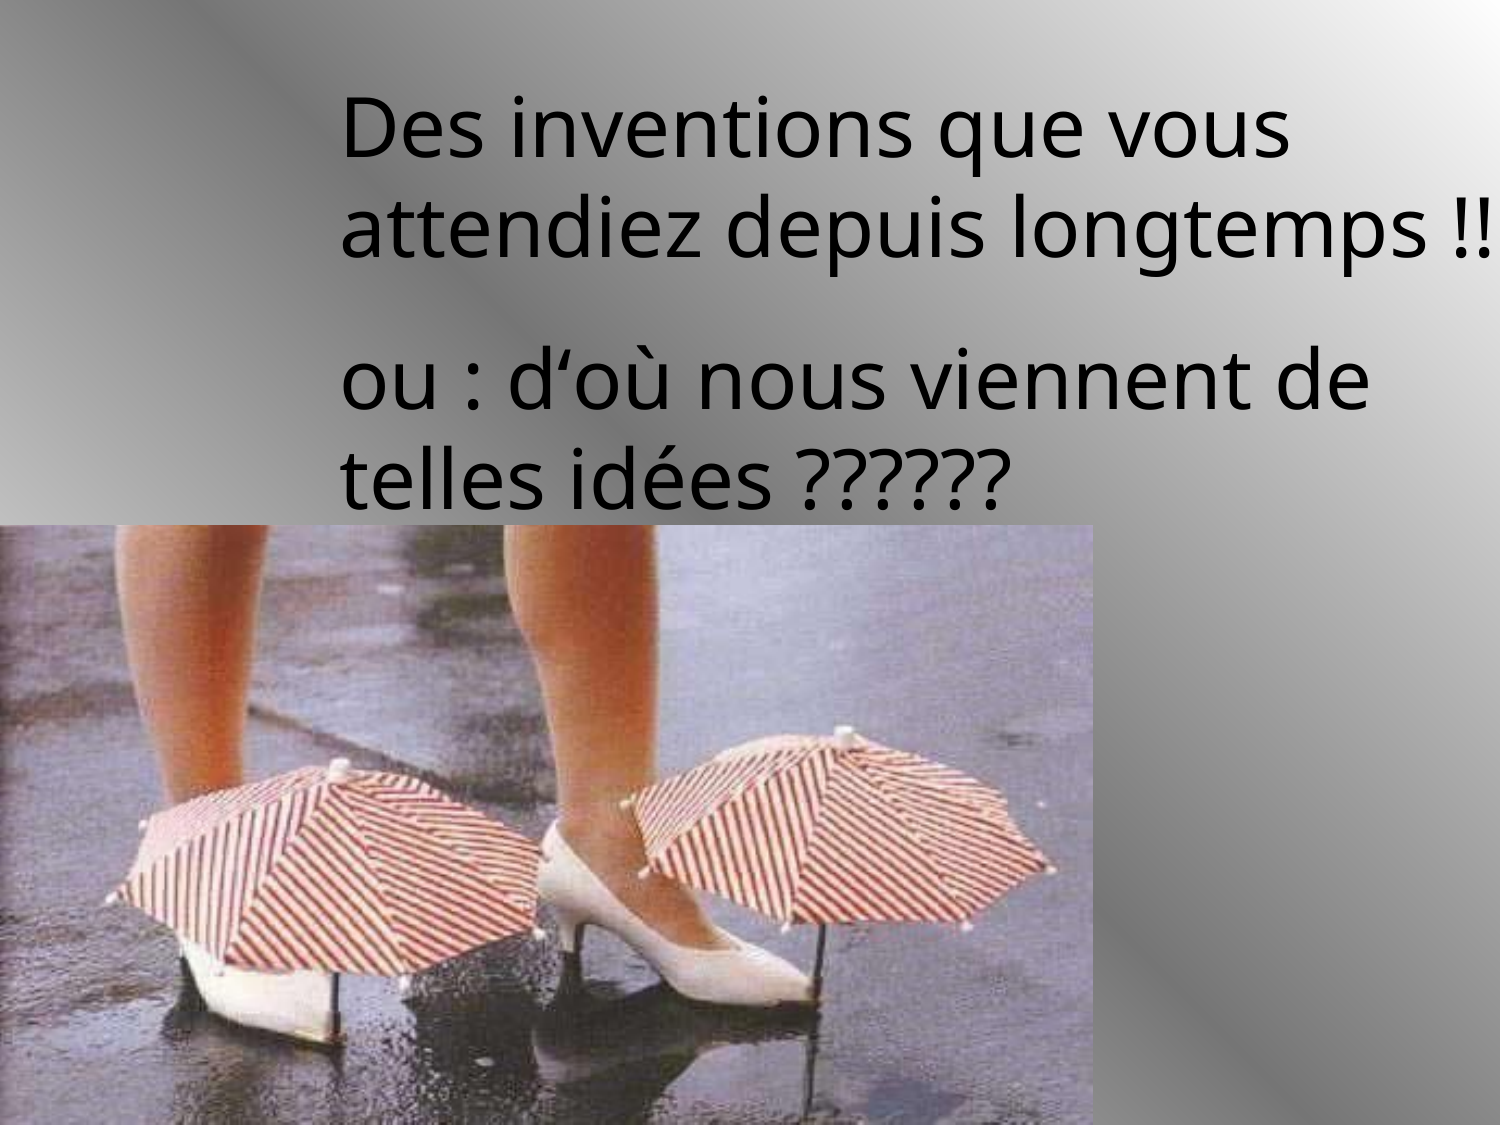

Des inventions que vous attendiez depuis longtemps !!
ou : d‘où nous viennent de telles idées ??????